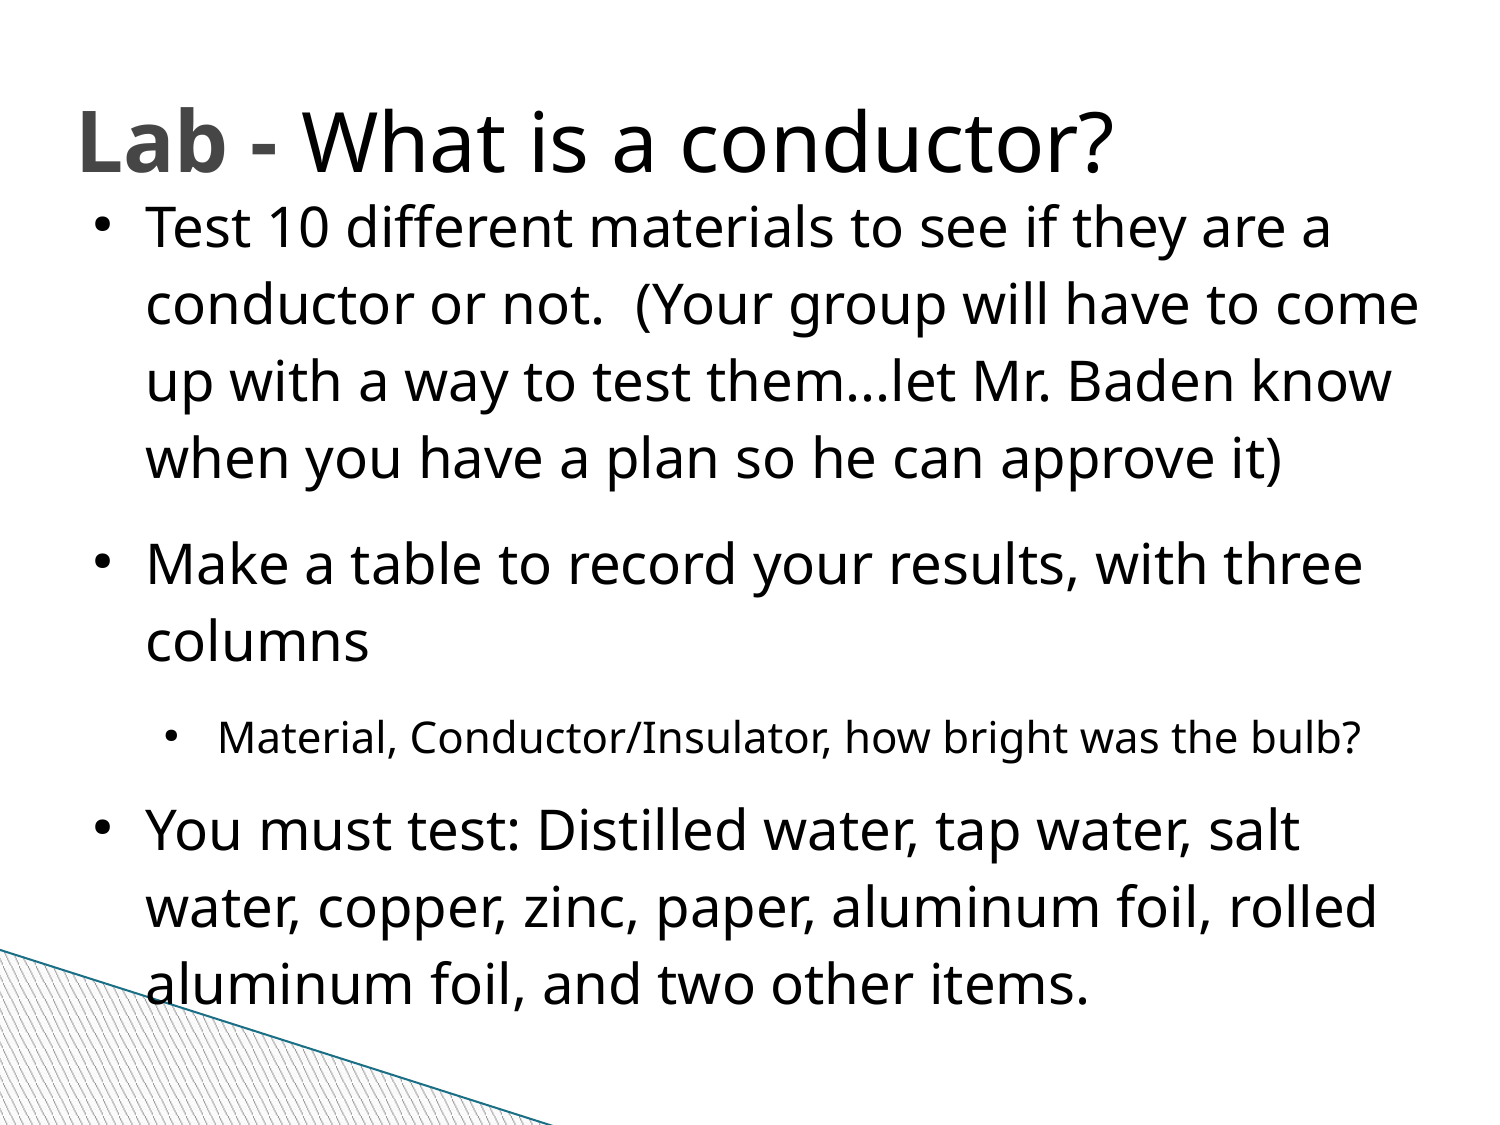

# Lab - What is a conductor?
Test 10 different materials to see if they are a conductor or not. (Your group will have to come up with a way to test them...let Mr. Baden know when you have a plan so he can approve it)
Make a table to record your results, with three columns
Material, Conductor/Insulator, how bright was the bulb?
You must test: Distilled water, tap water, salt water, copper, zinc, paper, aluminum foil, rolled aluminum foil, and two other items.